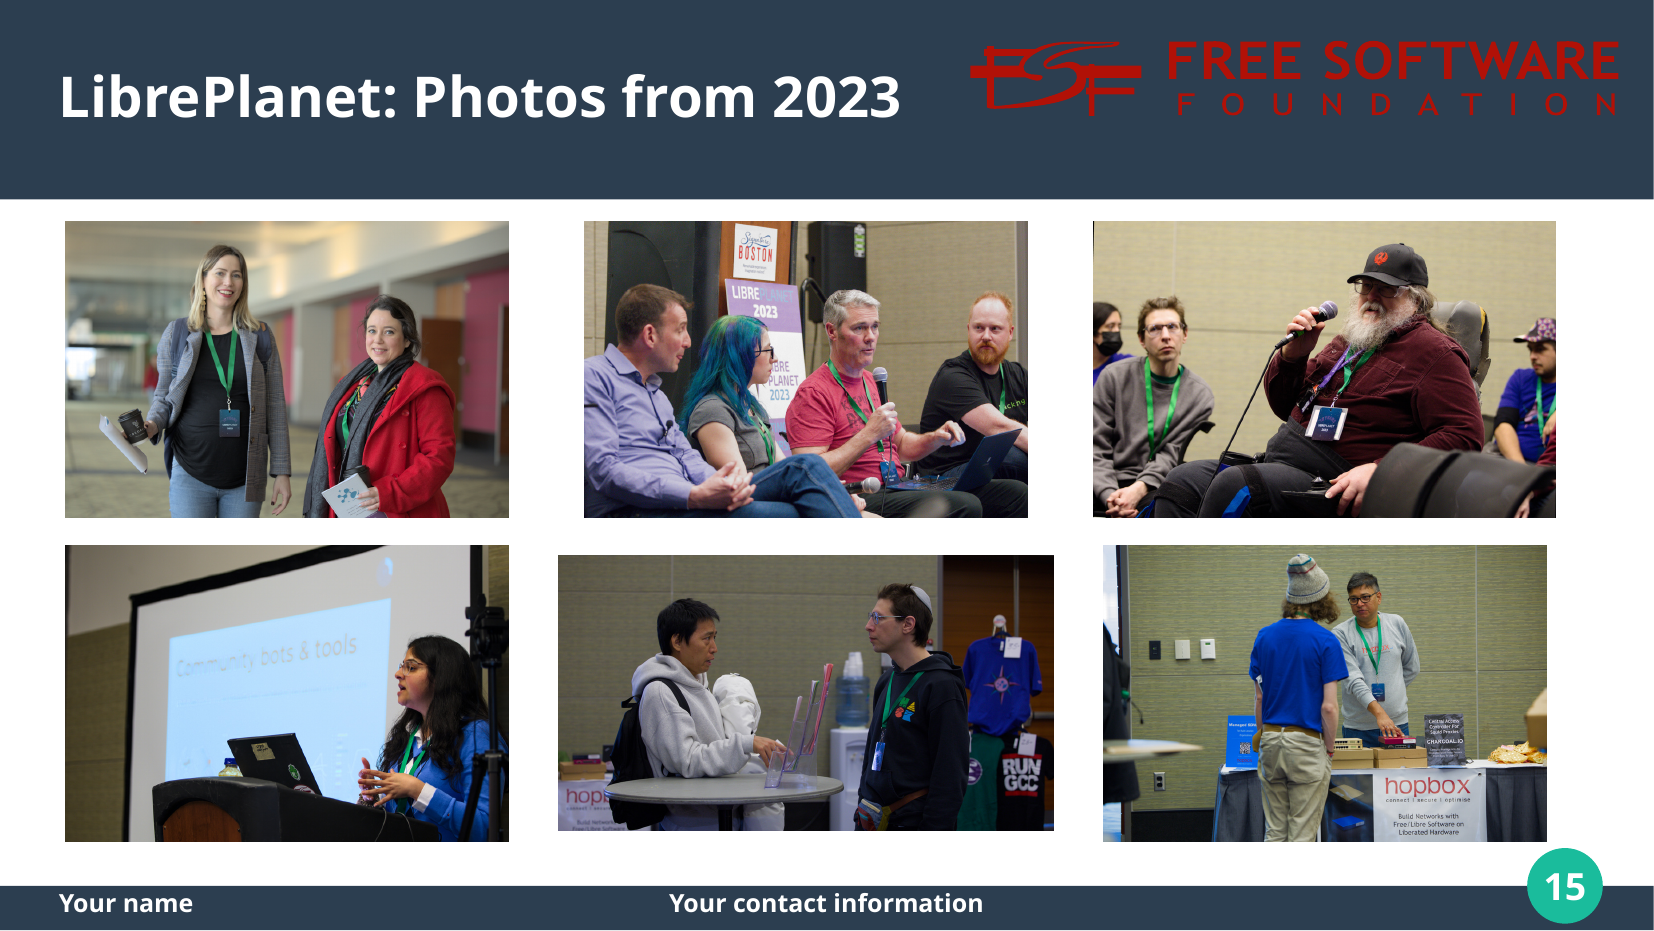

# LibrePlanet: Photos from 2023
Your name
Your contact information